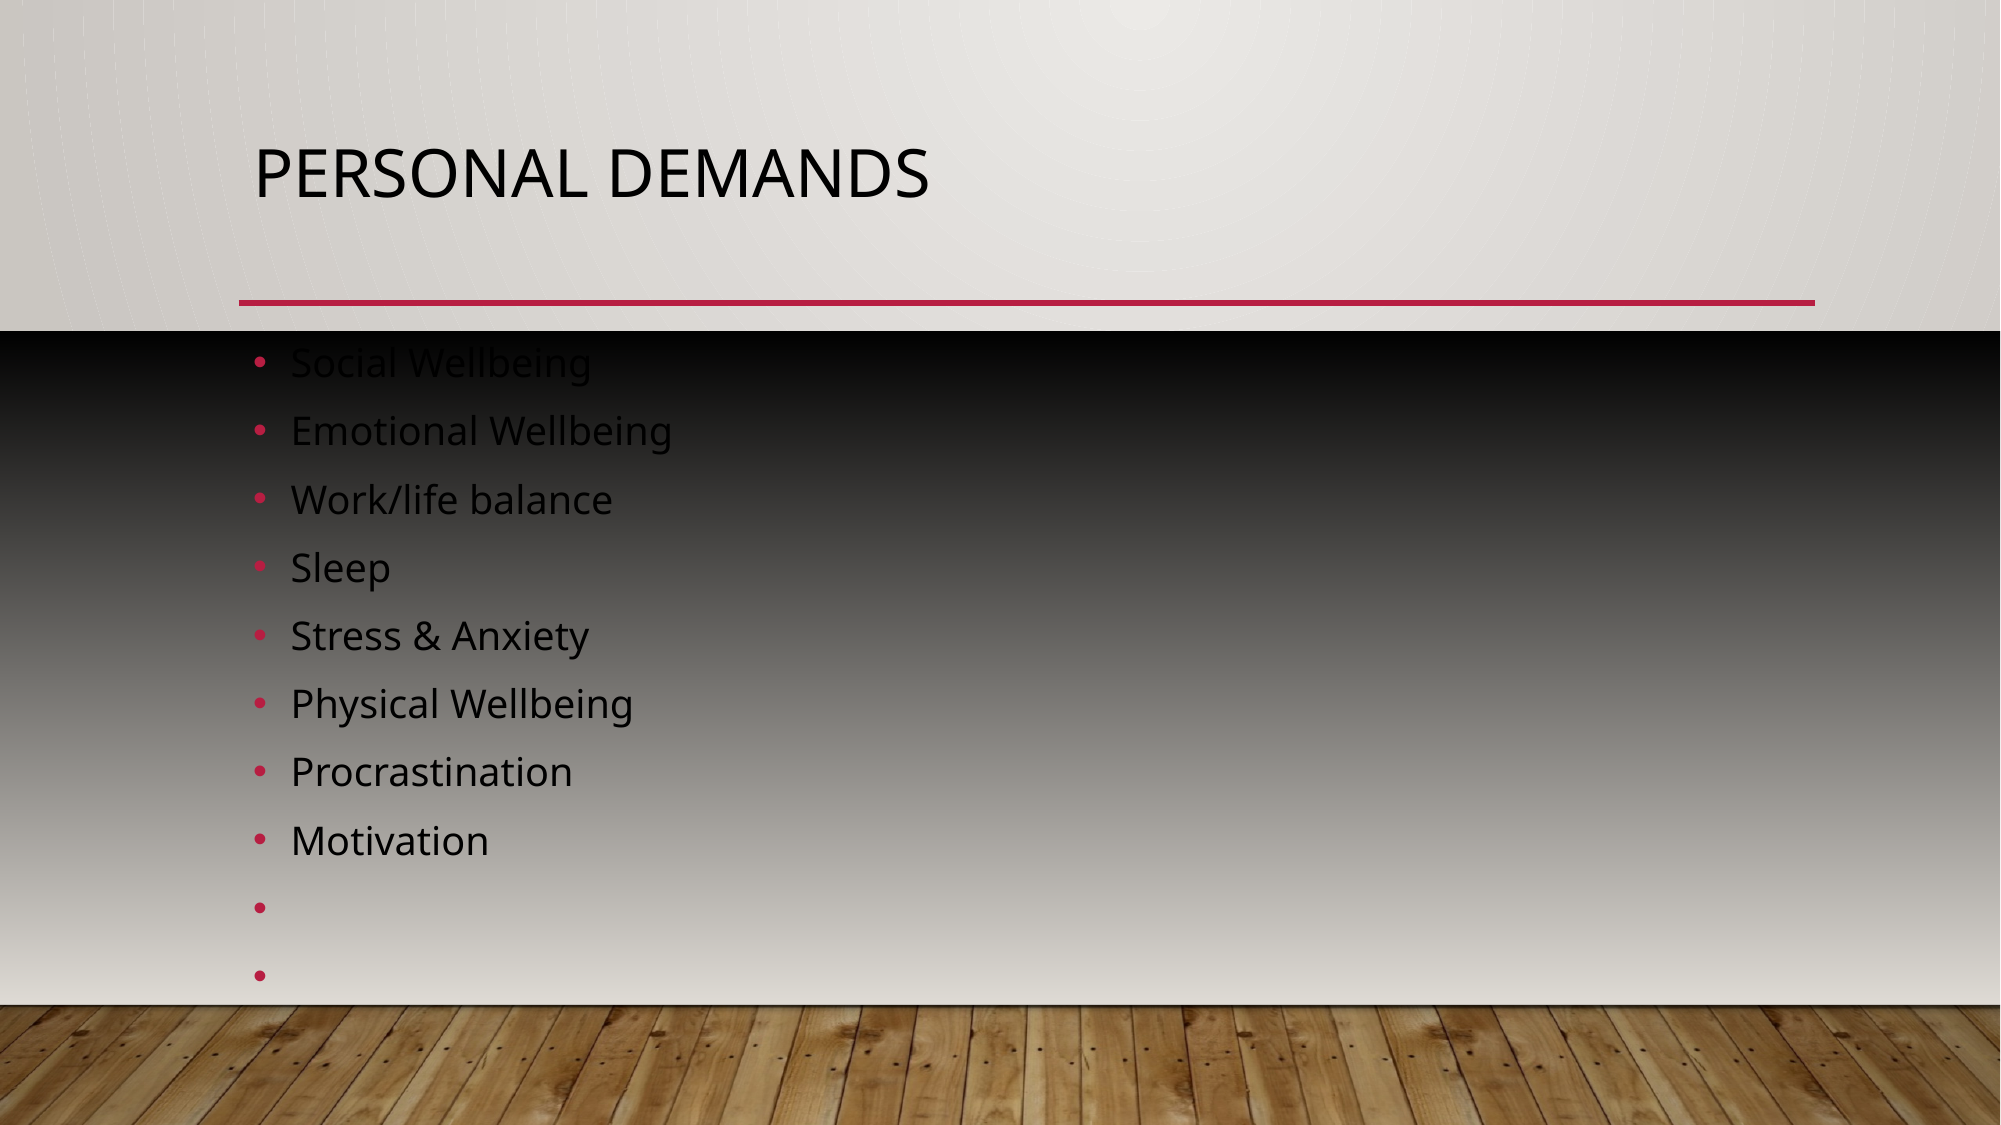

# Personal DEMANDs
Social Wellbeing
Emotional Wellbeing
Work/life balance
Sleep
Stress & Anxiety
Physical Wellbeing
Procrastination
Motivation